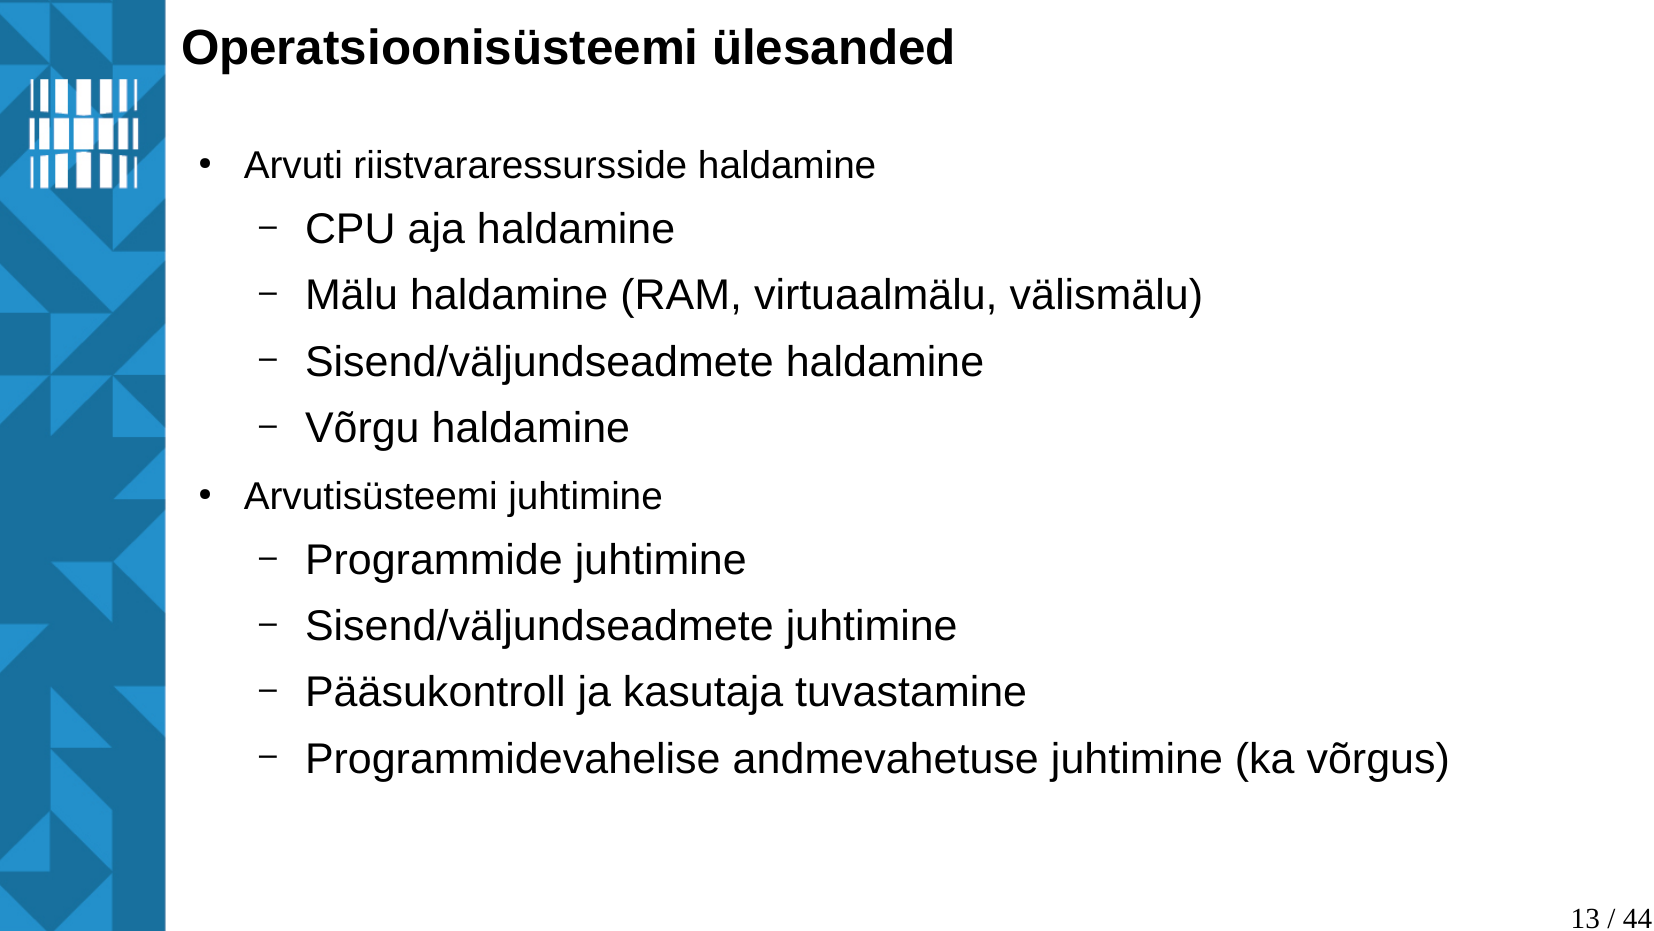

# Operatsioonisüsteemi ülesanded
Arvuti riistvararessursside haldamine
CPU aja haldamine
Mälu haldamine (RAM, virtuaalmälu, välismälu)
Sisend/väljundseadmete haldamine
Võrgu haldamine
Arvutisüsteemi juhtimine
Programmide juhtimine
Sisend/väljundseadmete juhtimine
Pääsukontroll ja kasutaja tuvastamine
Programmidevahelise andmevahetuse juhtimine (ka võrgus)
13